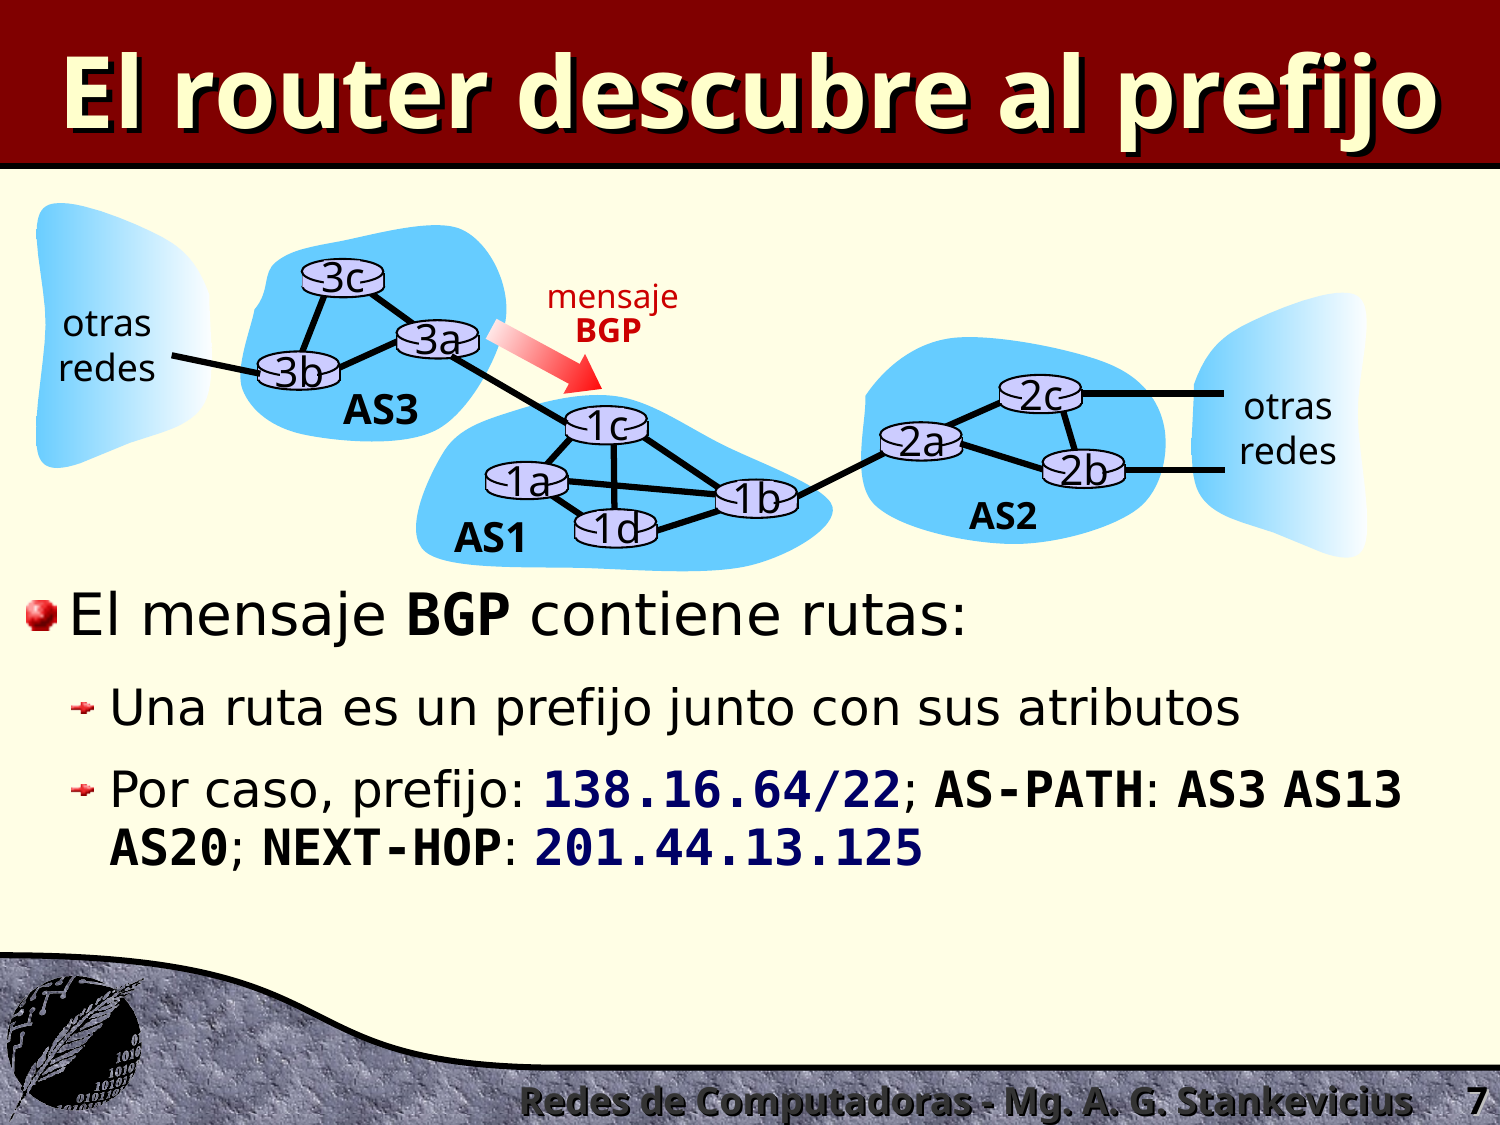

# El router descubre al prefijo
El mensaje BGP contiene rutas:
Una ruta es un prefijo junto con sus atributos
Por caso, prefijo: 138.16.64/22; AS-PATH: AS3 AS13 AS20; NEXT-HOP: 201.44.13.125
3c
mensaje
BGP
otras
redes
3a
3b
2c
otras
redes
AS3
1c
1a
1b
1d
AS1
2a
2b
AS2
7